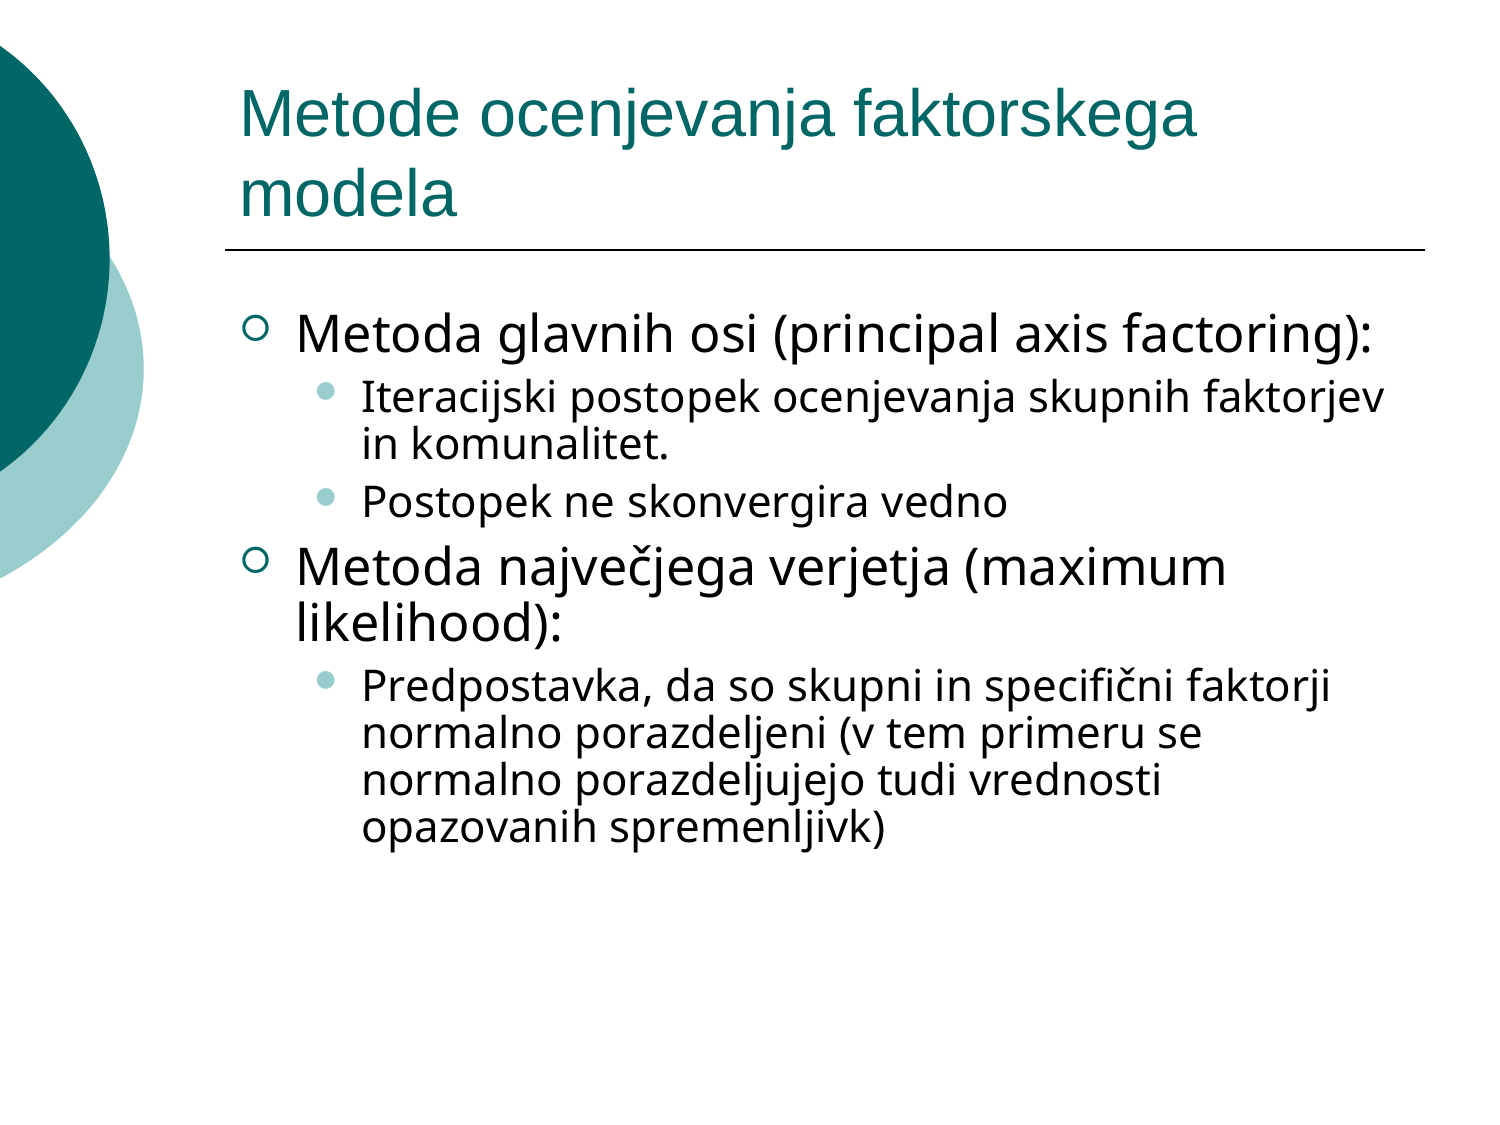

# Metode ocenjevanja faktorskega modela
Metoda glavnih osi (principal axis factoring):
Iteracijski postopek ocenjevanja skupnih faktorjev in komunalitet.
Postopek ne skonvergira vedno
Metoda največjega verjetja (maximum likelihood):
Predpostavka, da so skupni in specifični faktorji normalno porazdeljeni (v tem primeru se normalno porazdeljujejo tudi vrednosti opazovanih spremenljivk)